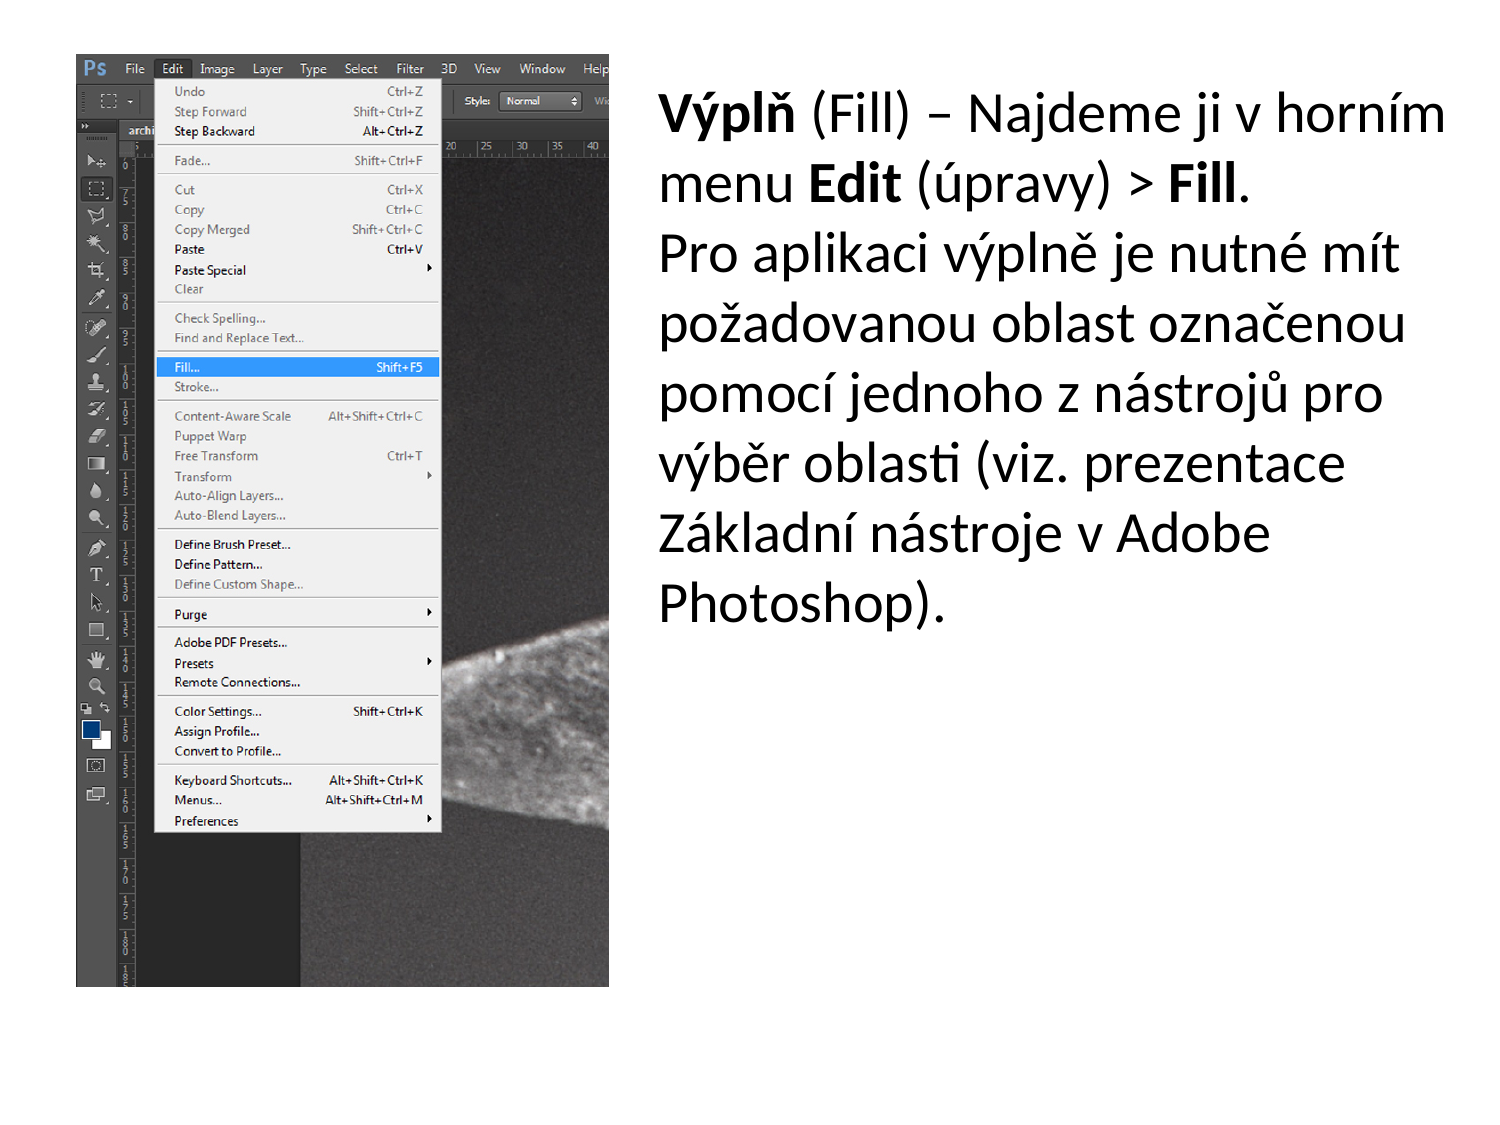

Výplň (Fill) – Najdeme ji v horním menu Edit (úpravy) > Fill.
Pro aplikaci výplně je nutné mít požadovanou oblast označenou pomocí jednoho z nástrojů pro výběr oblasti (viz. prezentace Základní nástroje v Adobe Photoshop).
Nastavení velikosti a druhu retušovacího štětce.
Nastavení vlastností retuše
Další nabídka nástrojů v panelu retušovací štětec.